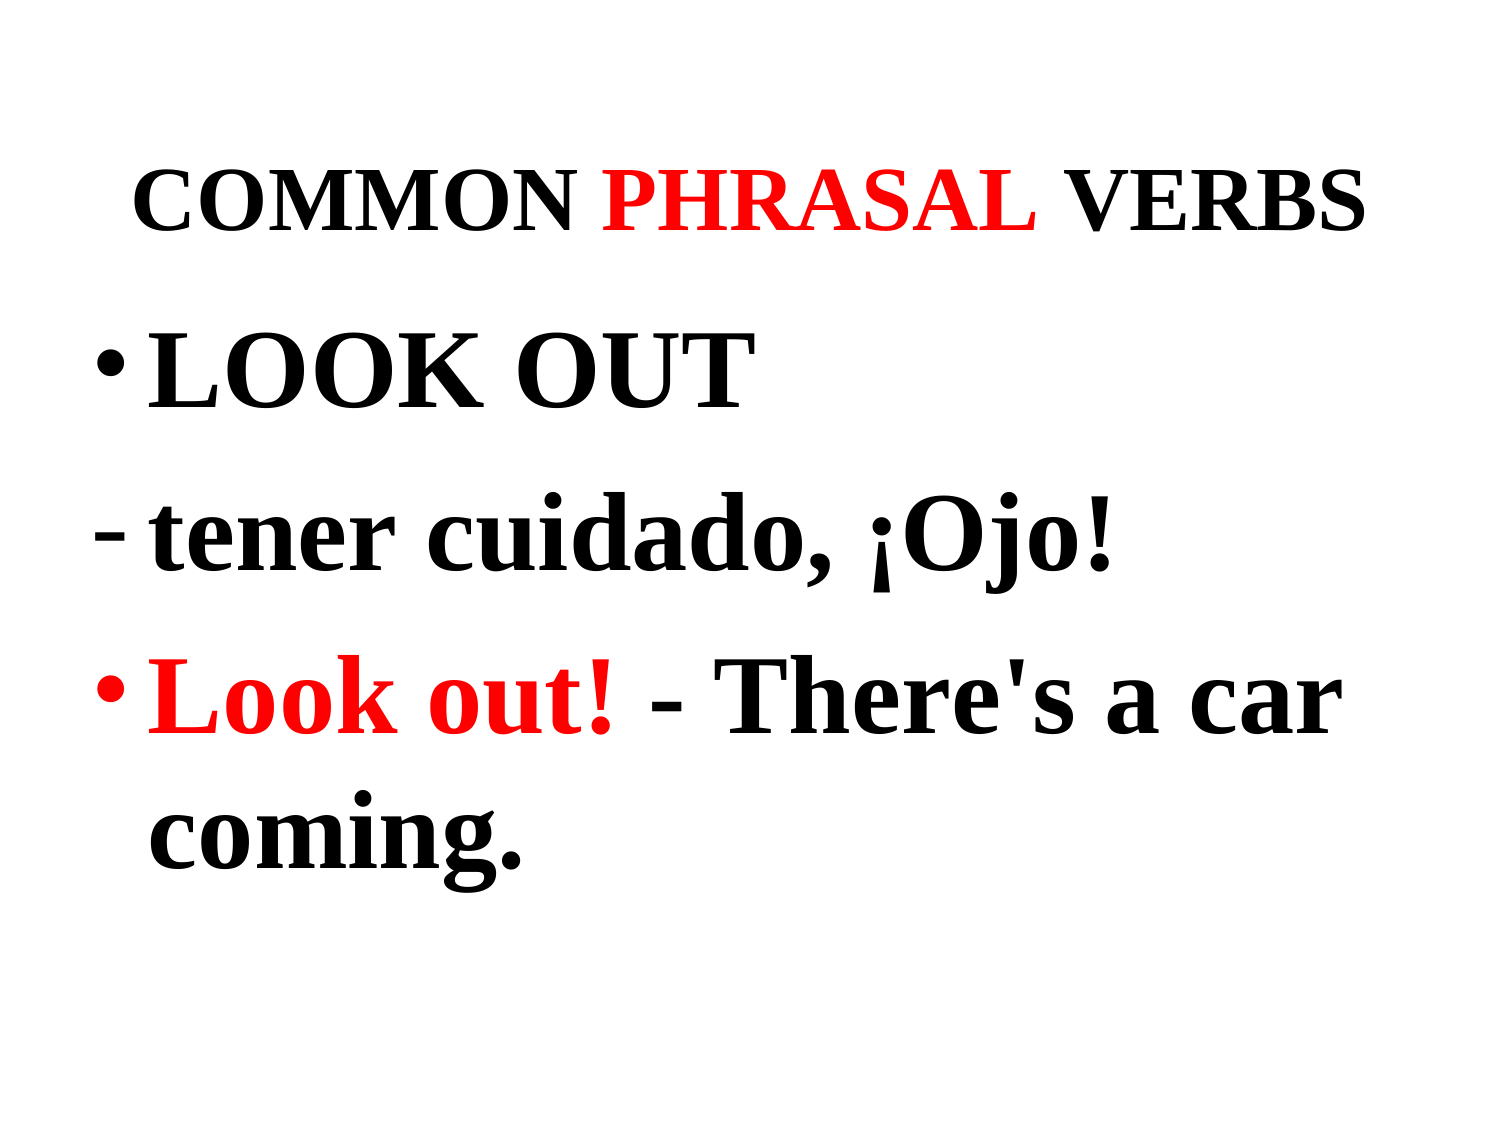

# COMMON PHRASAL VERBS
LOOK OUT
tener cuidado, ¡Ojo!
Look out! - There's a car coming.